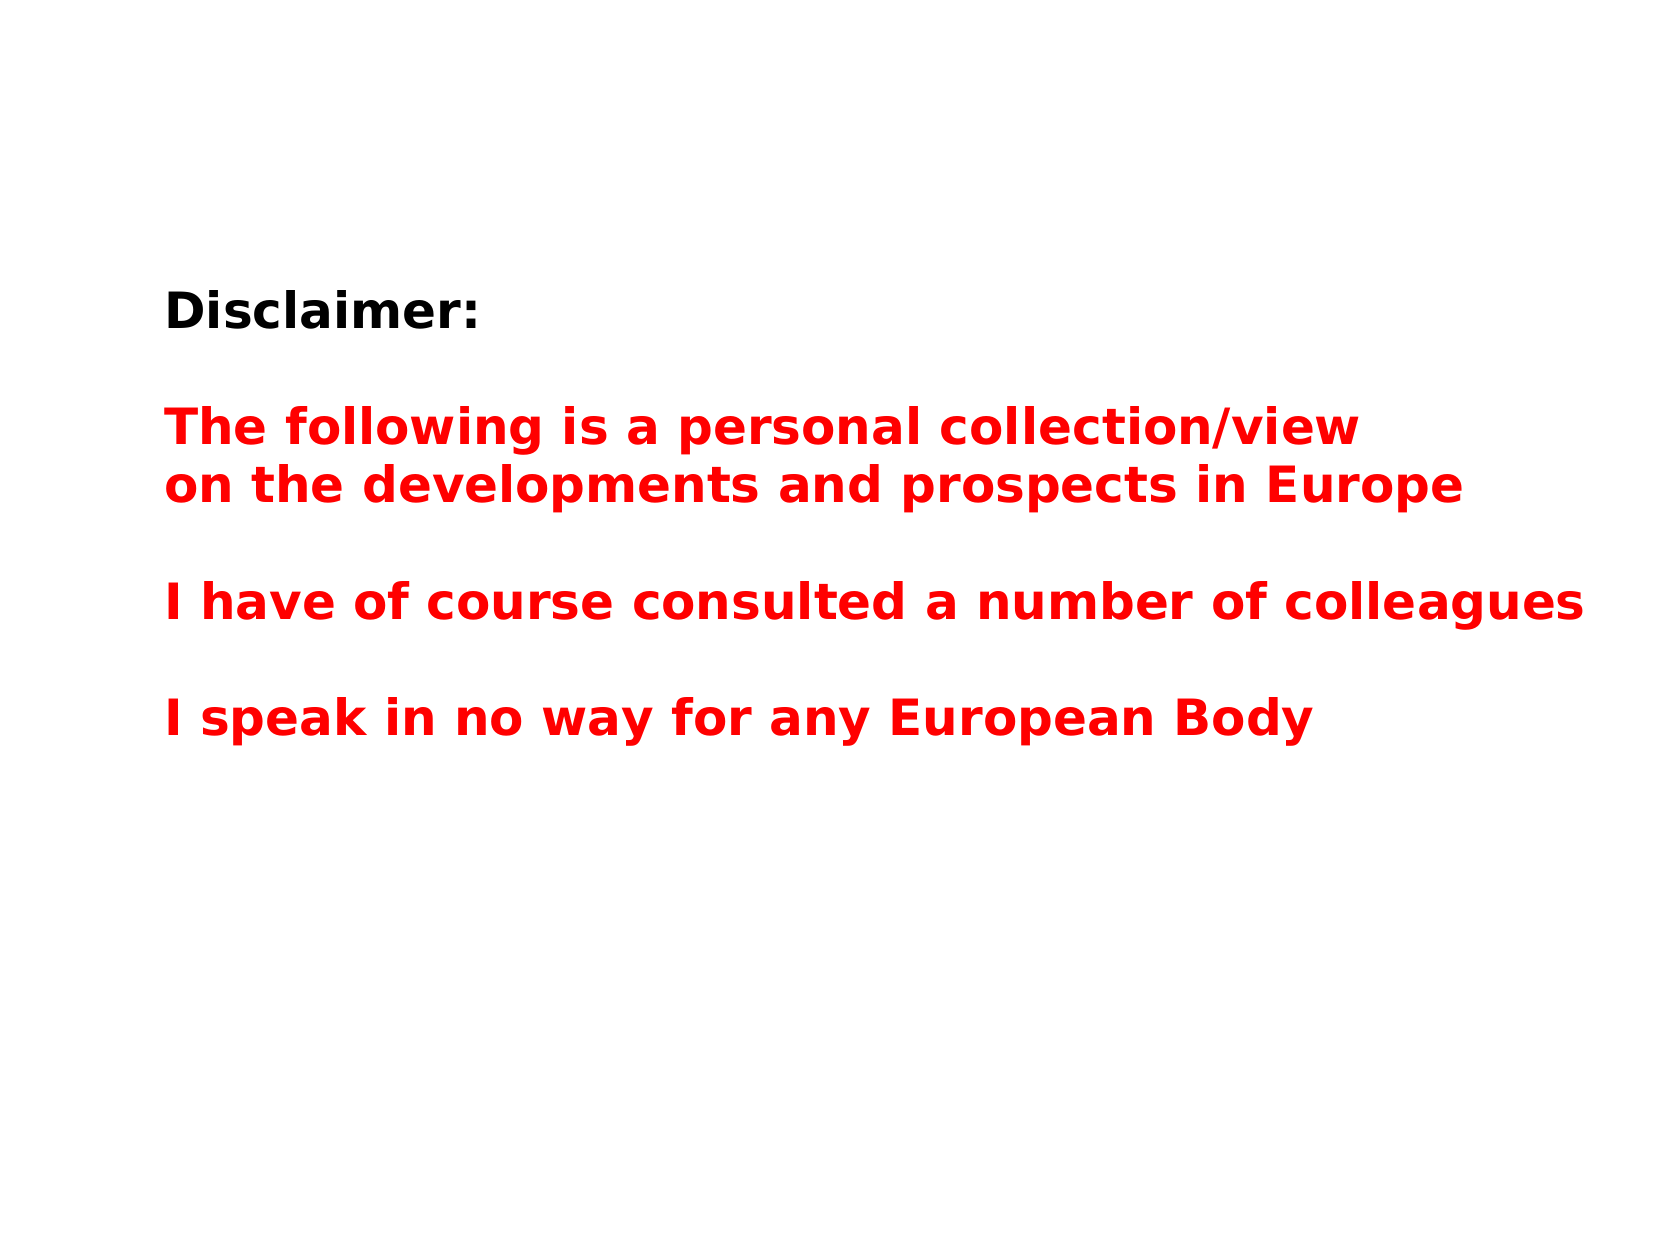

Disclaimer:
The following is a personal collection/view
on the developments and prospects in Europe
I have of course consulted a number of colleagues
I speak in no way for any European Body